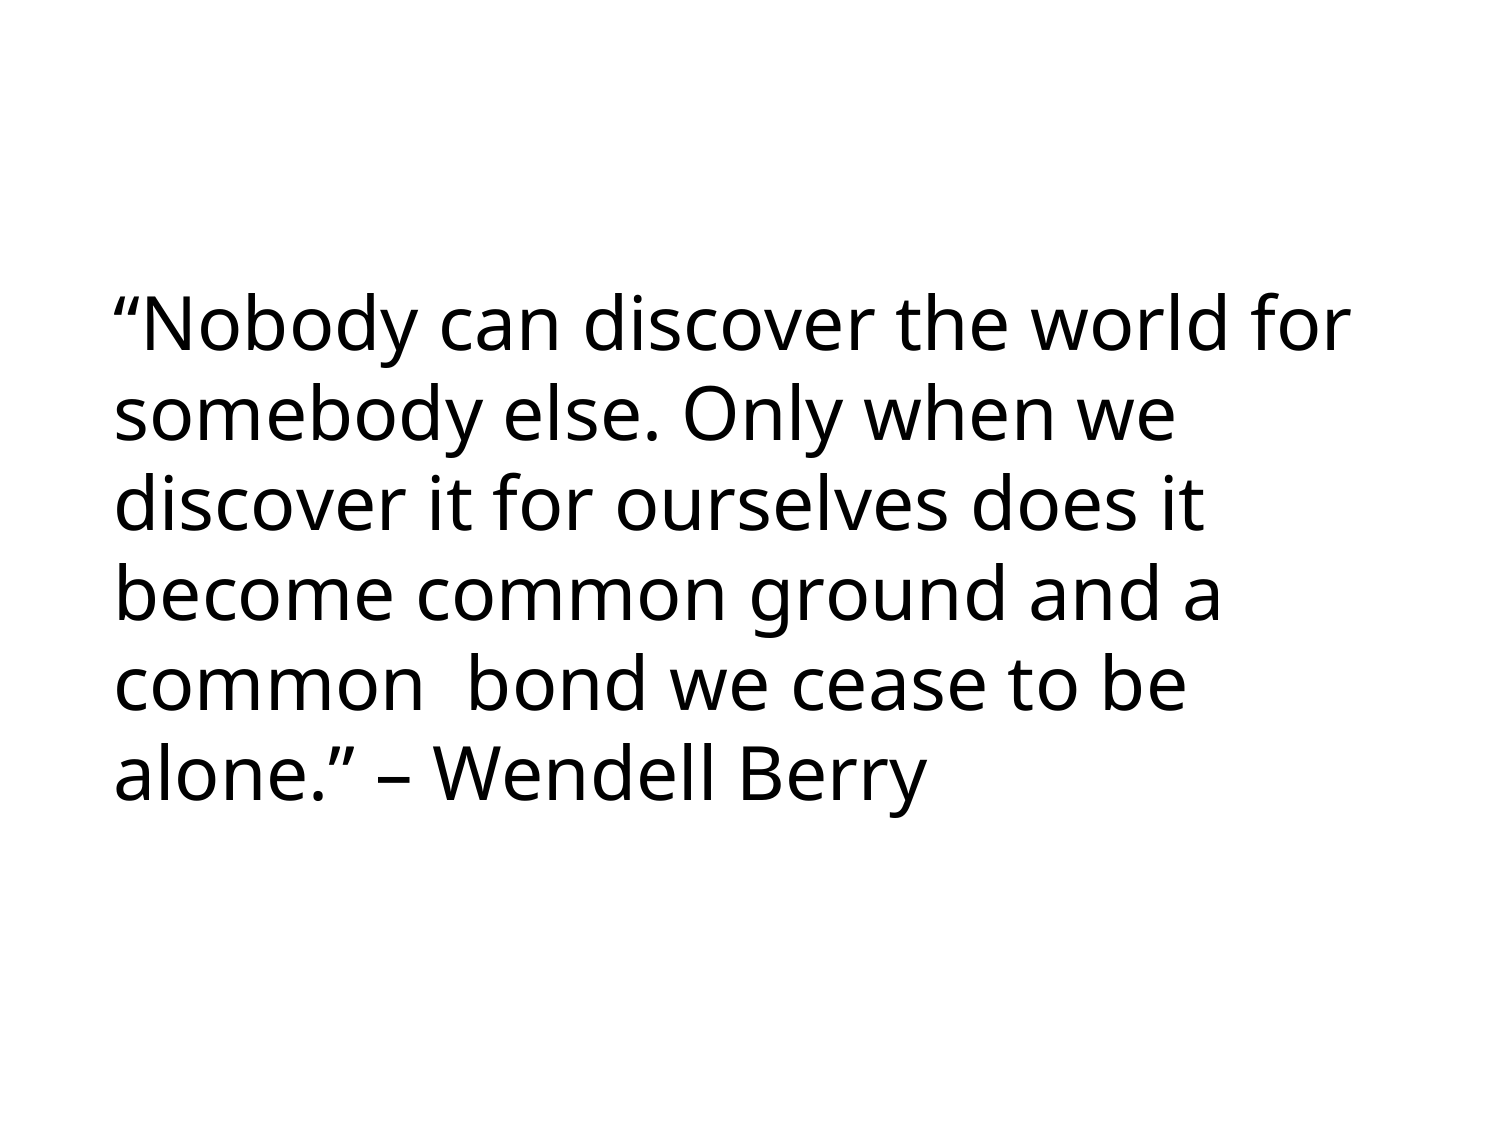

# “Nobody can discover the world for somebody else. Only when we discover it for ourselves does it become common ground and a common bond we cease to be alone.” – Wendell Berry